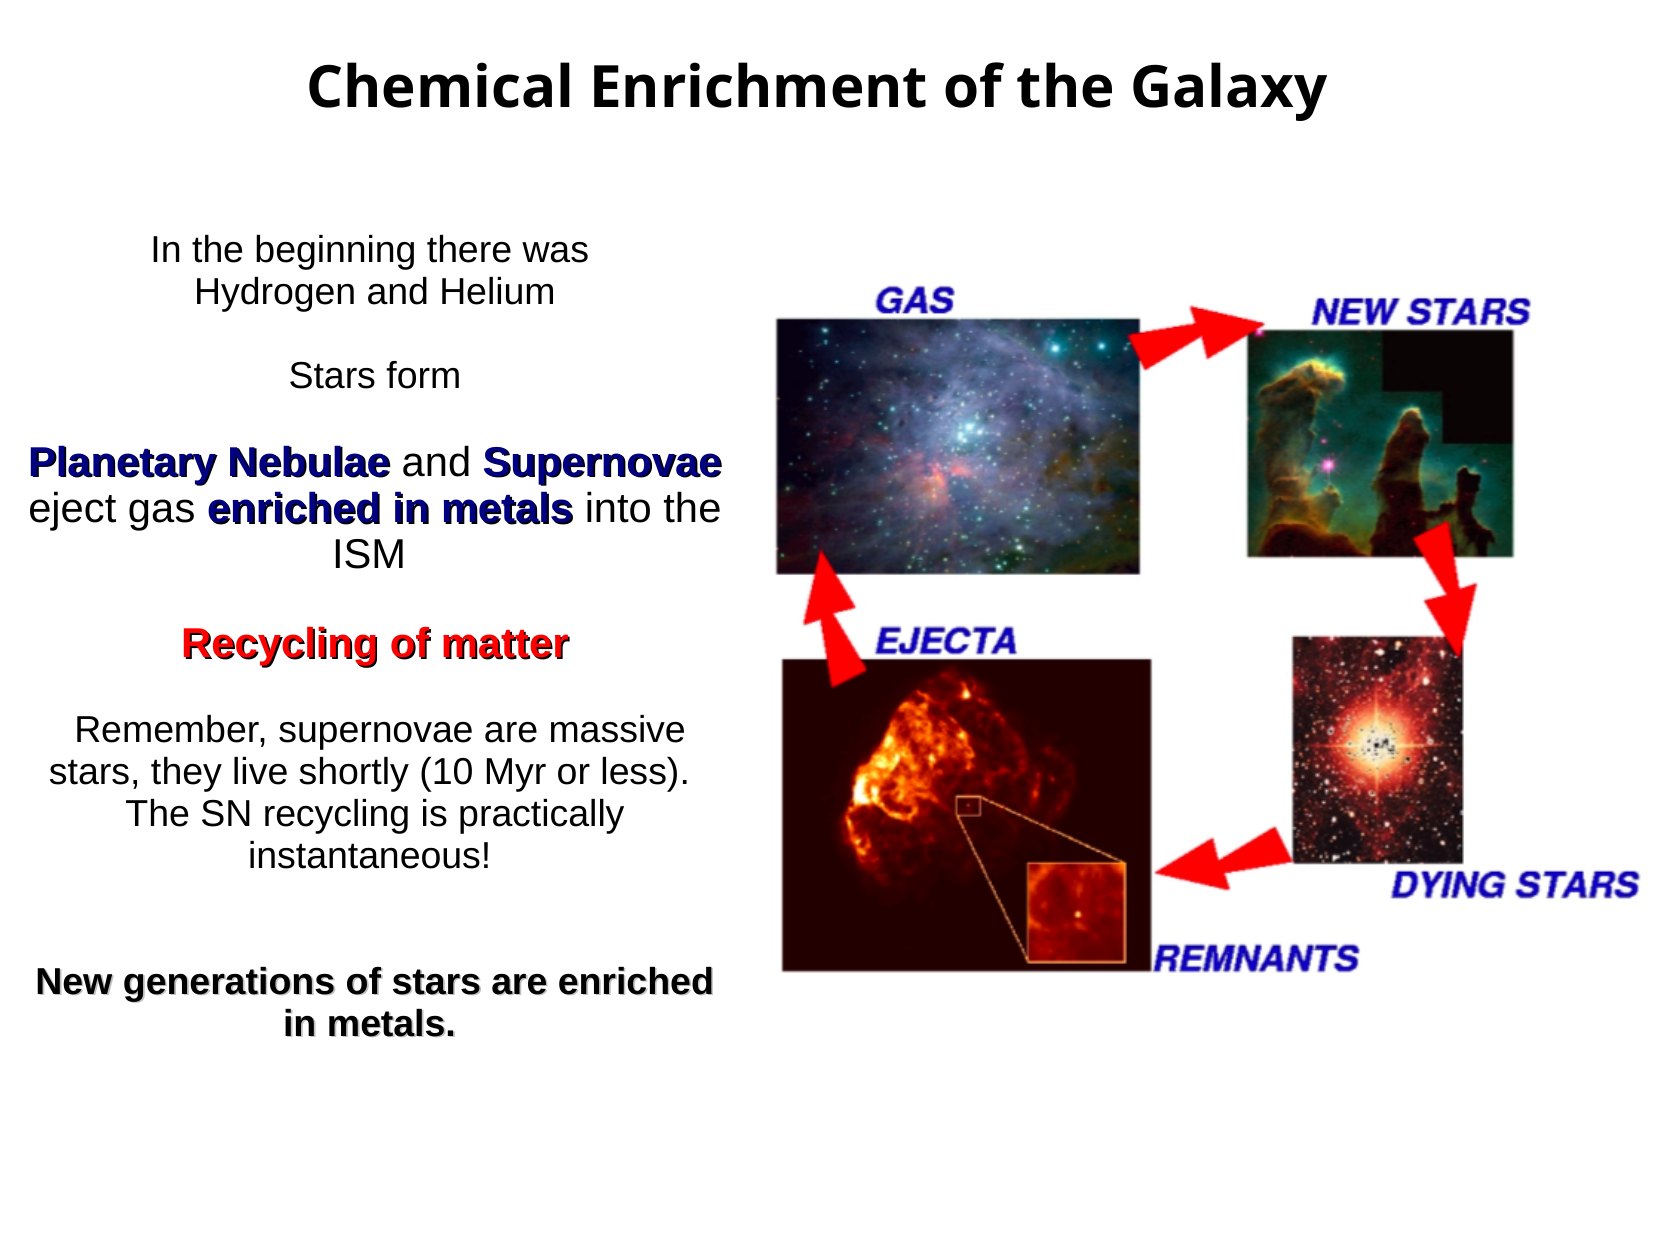

Chemical Enrichment of the Galaxy
In the beginning there was
Hydrogen and Helium
Stars form
Planetary Nebulae and Supernovae eject gas enriched in metals into the ISM
Recycling of matter
 Remember, supernovae are massive stars, they live shortly (10 Myr or less).
The SN recycling is practically instantaneous!
New generations of stars are enriched in metals.